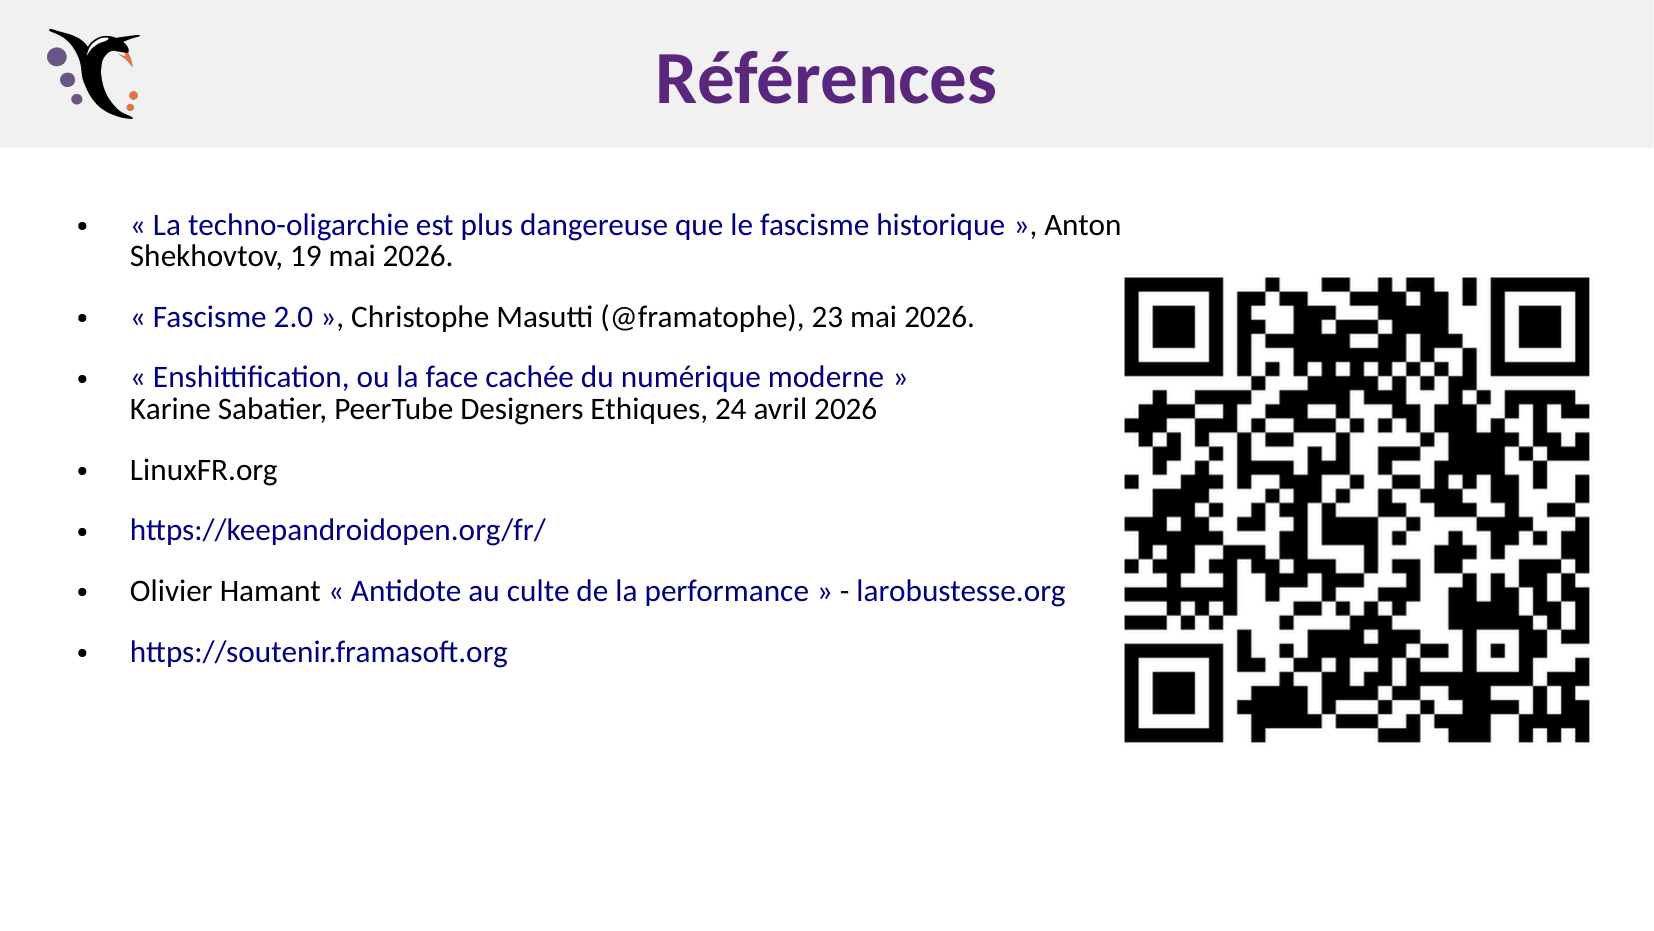

# Références
« La techno-oligarchie est plus dangereuse que le fascisme historique », Anton Shekhovtov, 19 mai 2026.
« Fascisme 2.0 », Christophe Masutti (@framatophe), 23 mai 2026.
« Enshittification, ou la face cachée du numérique moderne »
Karine Sabatier, PeerTube Designers Ethiques, 24 avril 2026
LinuxFR.org
https://keepandroidopen.org/fr/
Olivier Hamant « Antidote au culte de la performance » - larobustesse.org
https://soutenir.framasoft.org